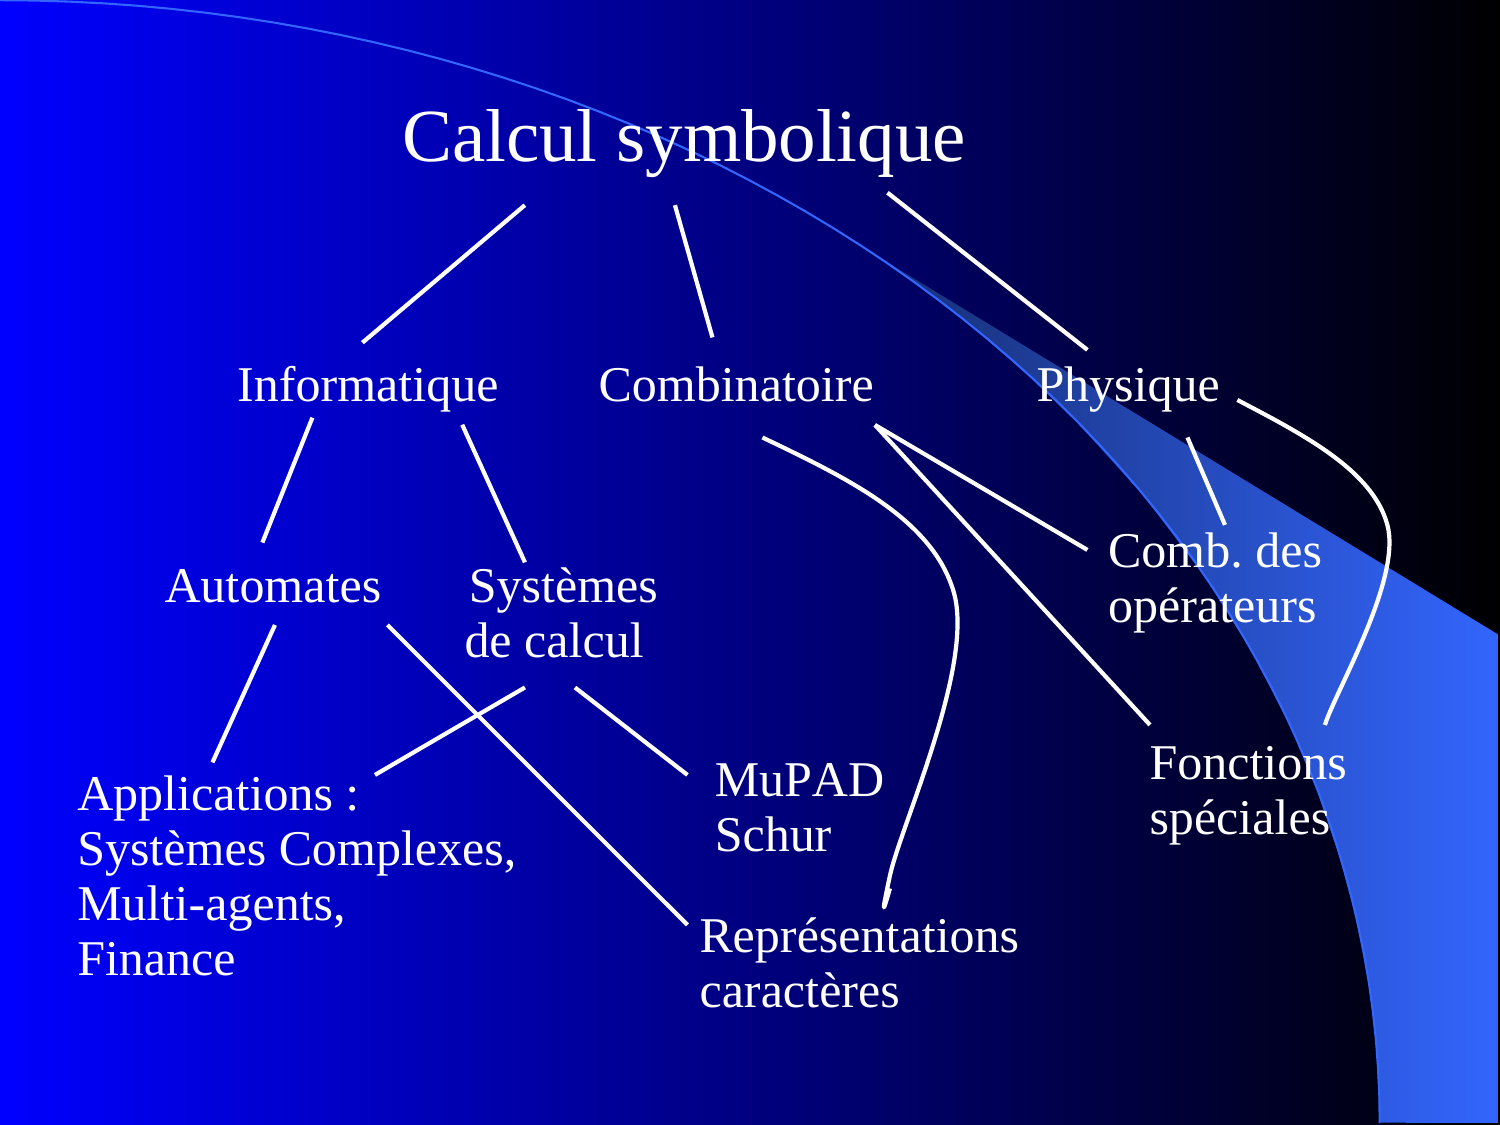

Calcul symbolique
Informatique Combinatoire Physique
Comb. des
opérateurs
Automates Systèmes
	 de calcul
Fonctions
spéciales
MuPAD
Schur
Applications :
Systèmes Complexes,
Multi-agents,
Finance
Représentations
caractères